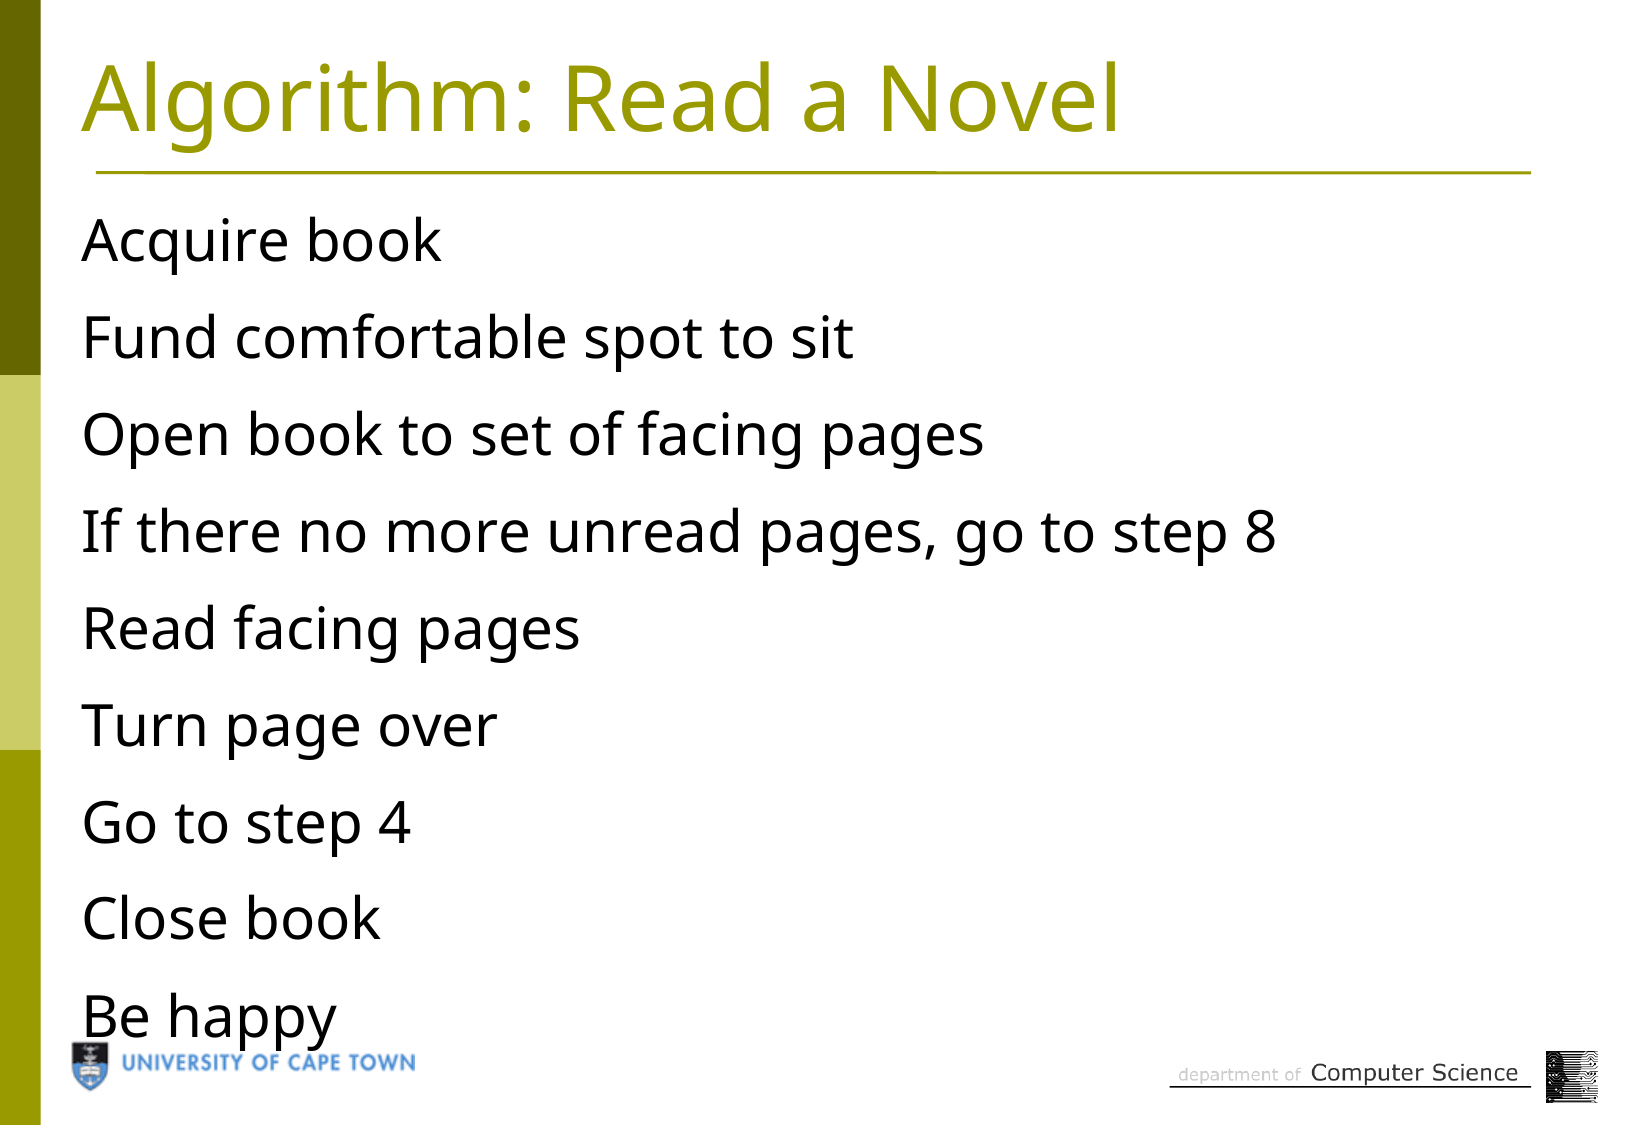

# Algorithm: Read a Novel
Acquire book
Fund comfortable spot to sit
Open book to set of facing pages
If there no more unread pages, go to step 8
Read facing pages
Turn page over
Go to step 4
Close book
Be happy